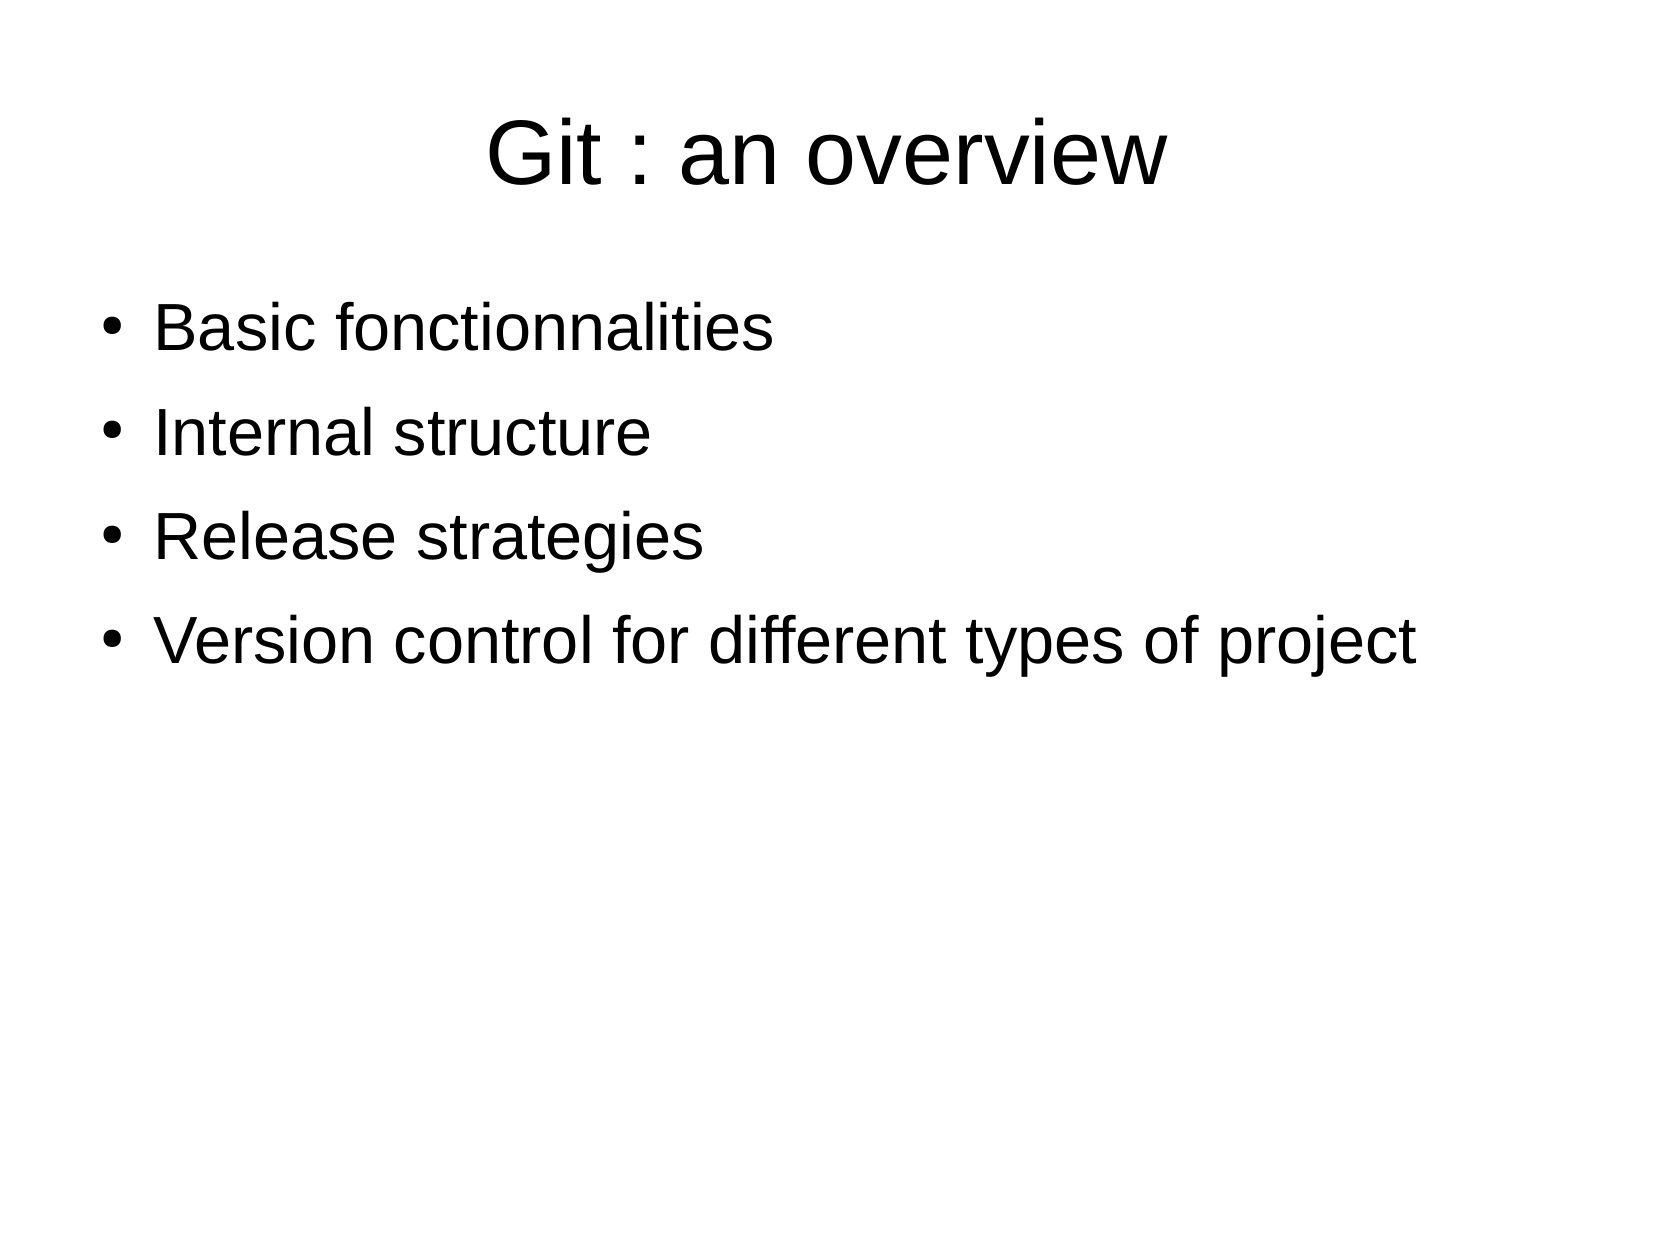

# Git : an overview
Basic fonctionnalities
Internal structure
Release strategies
Version control for different types of project